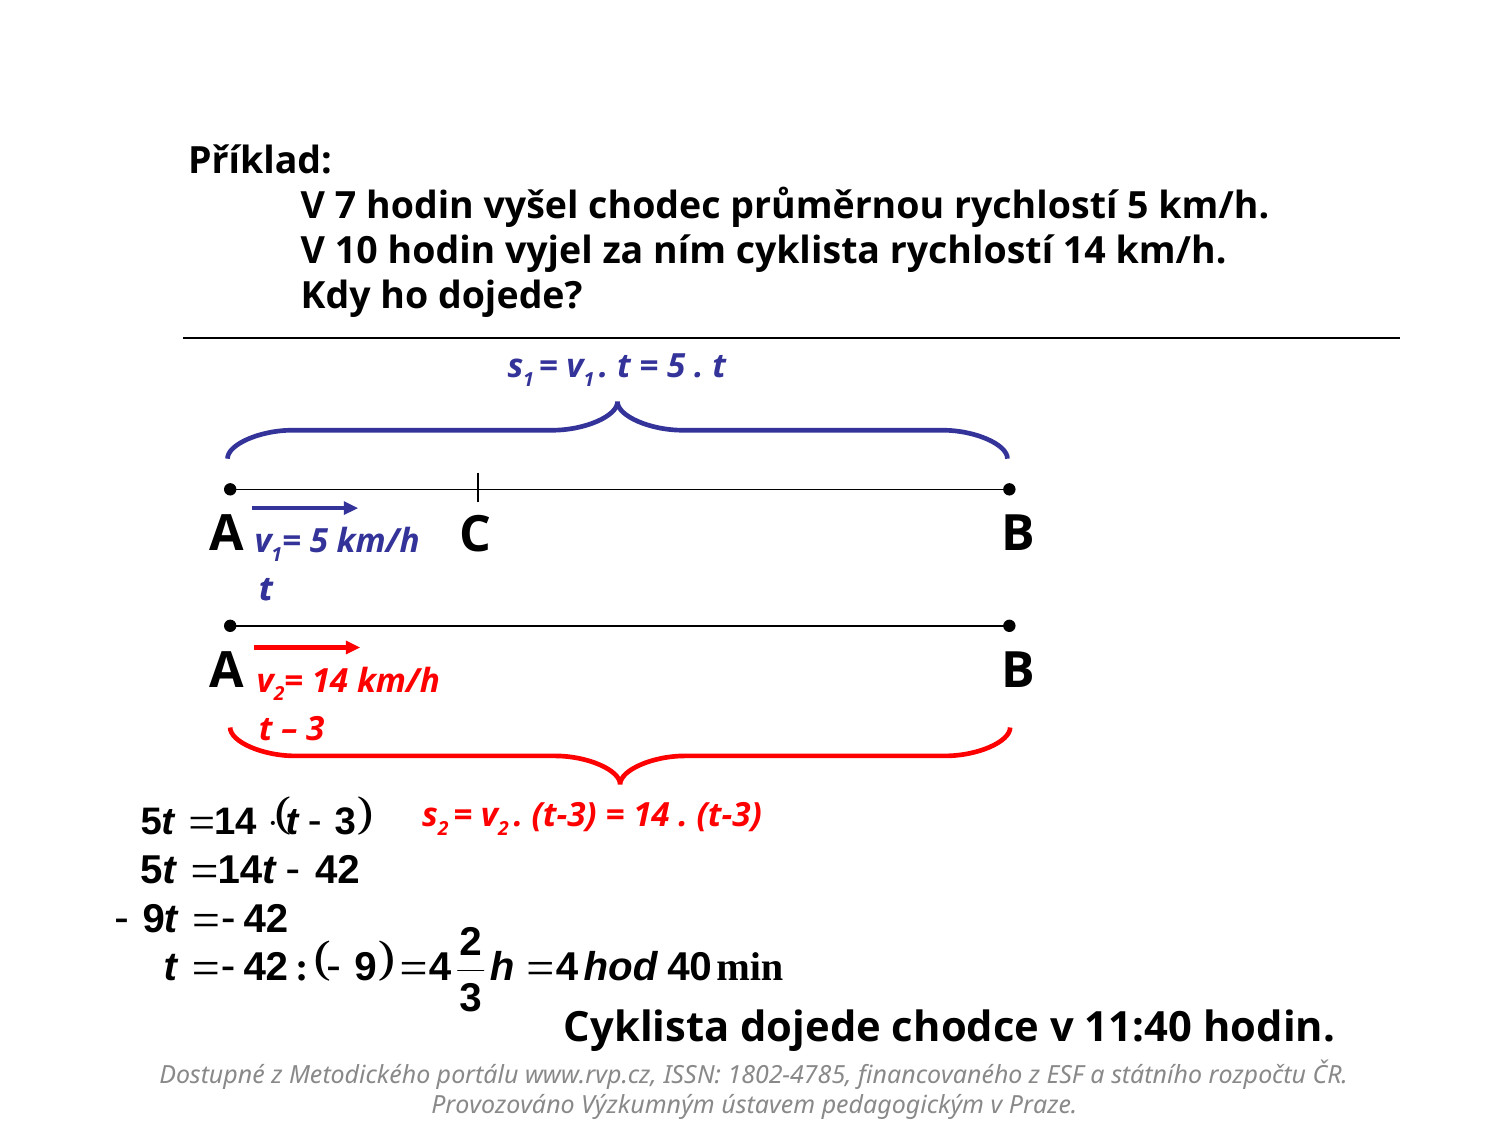

Příklad:
V 7 hodin vyšel chodec průměrnou rychlostí 5 km/h.
V 10 hodin vyjel za ním cyklista rychlostí 14 km/h.
Kdy ho dojede?
s1 = v1 . t = 5 . t
A
B
C
v1= 5 km/h
t
t
A
B
v2= 14 km/h
t – 3
s2 = v2 . (t-3) = 14 . (t-3)
Cyklista dojede chodce v 11:40 hodin.